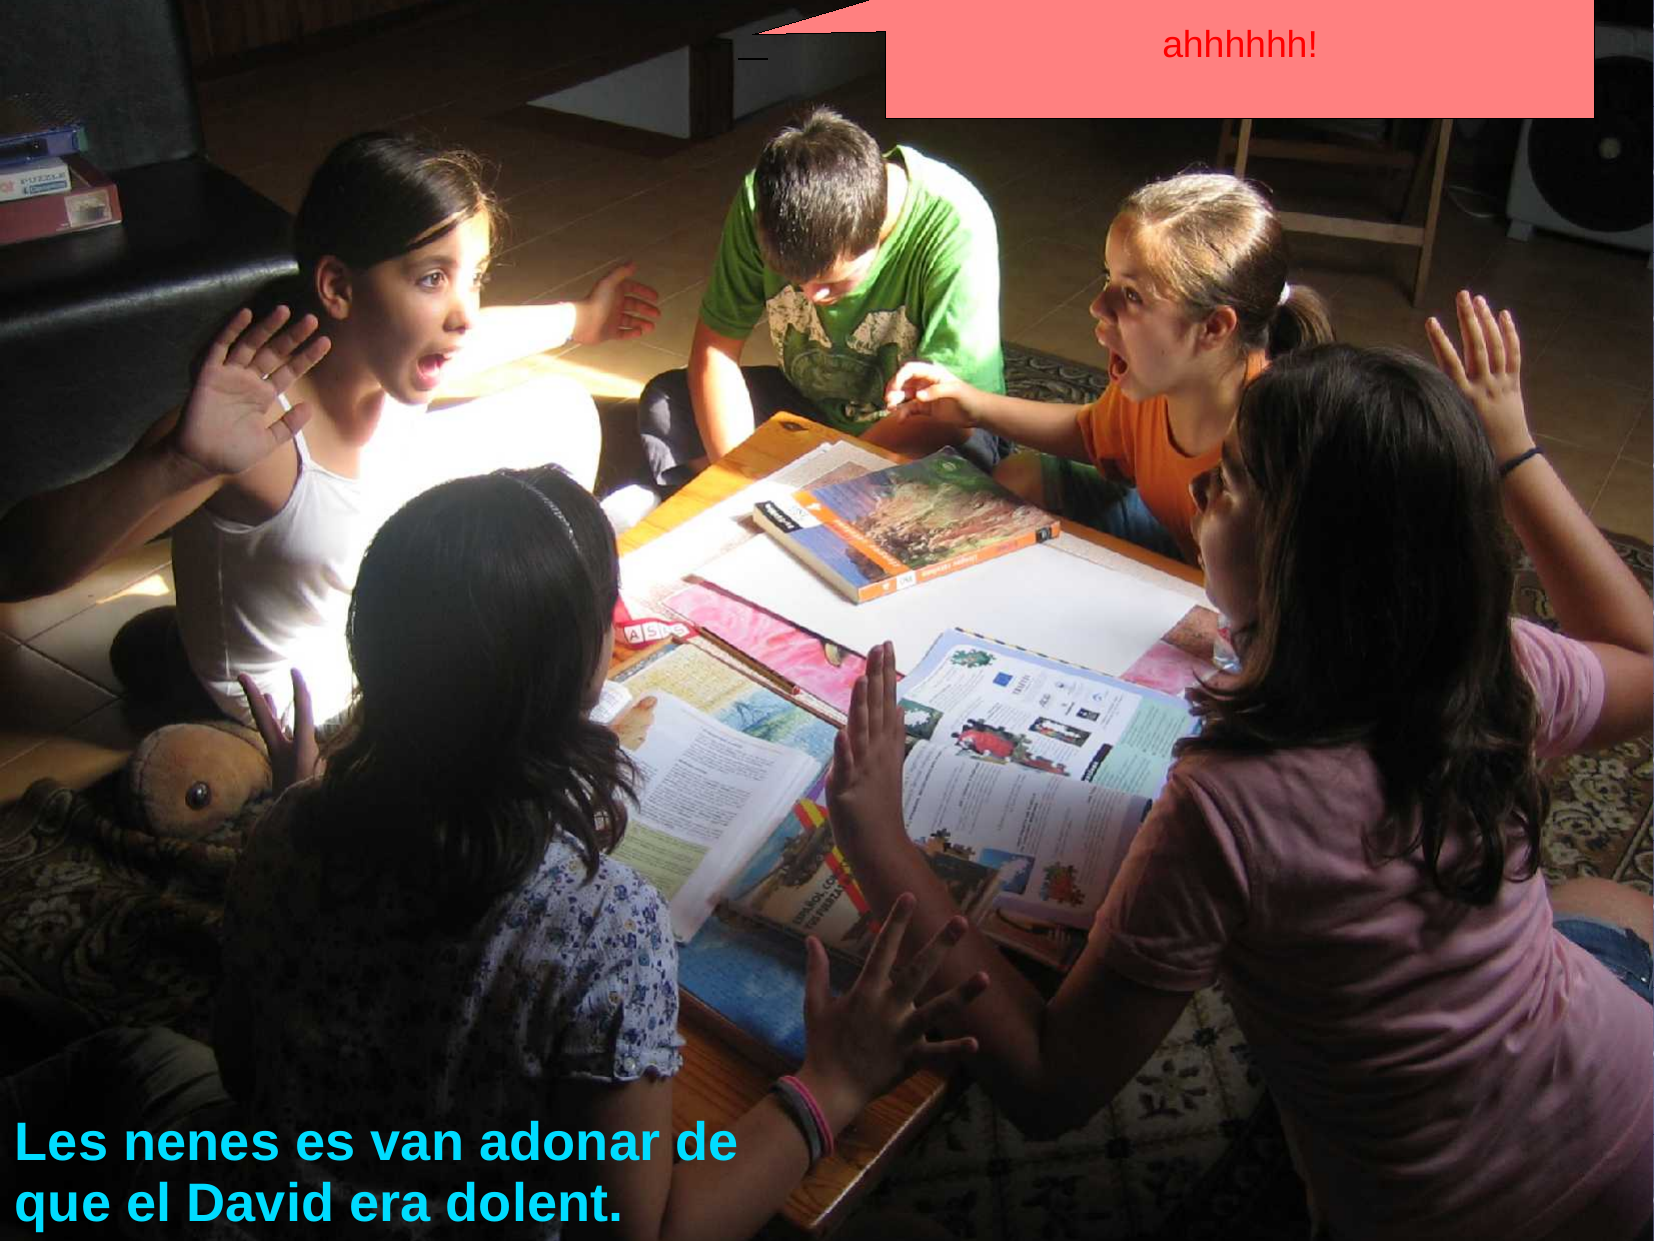

ahhhhhh!
#
Les nenes es van adonar de que el David era dolent.